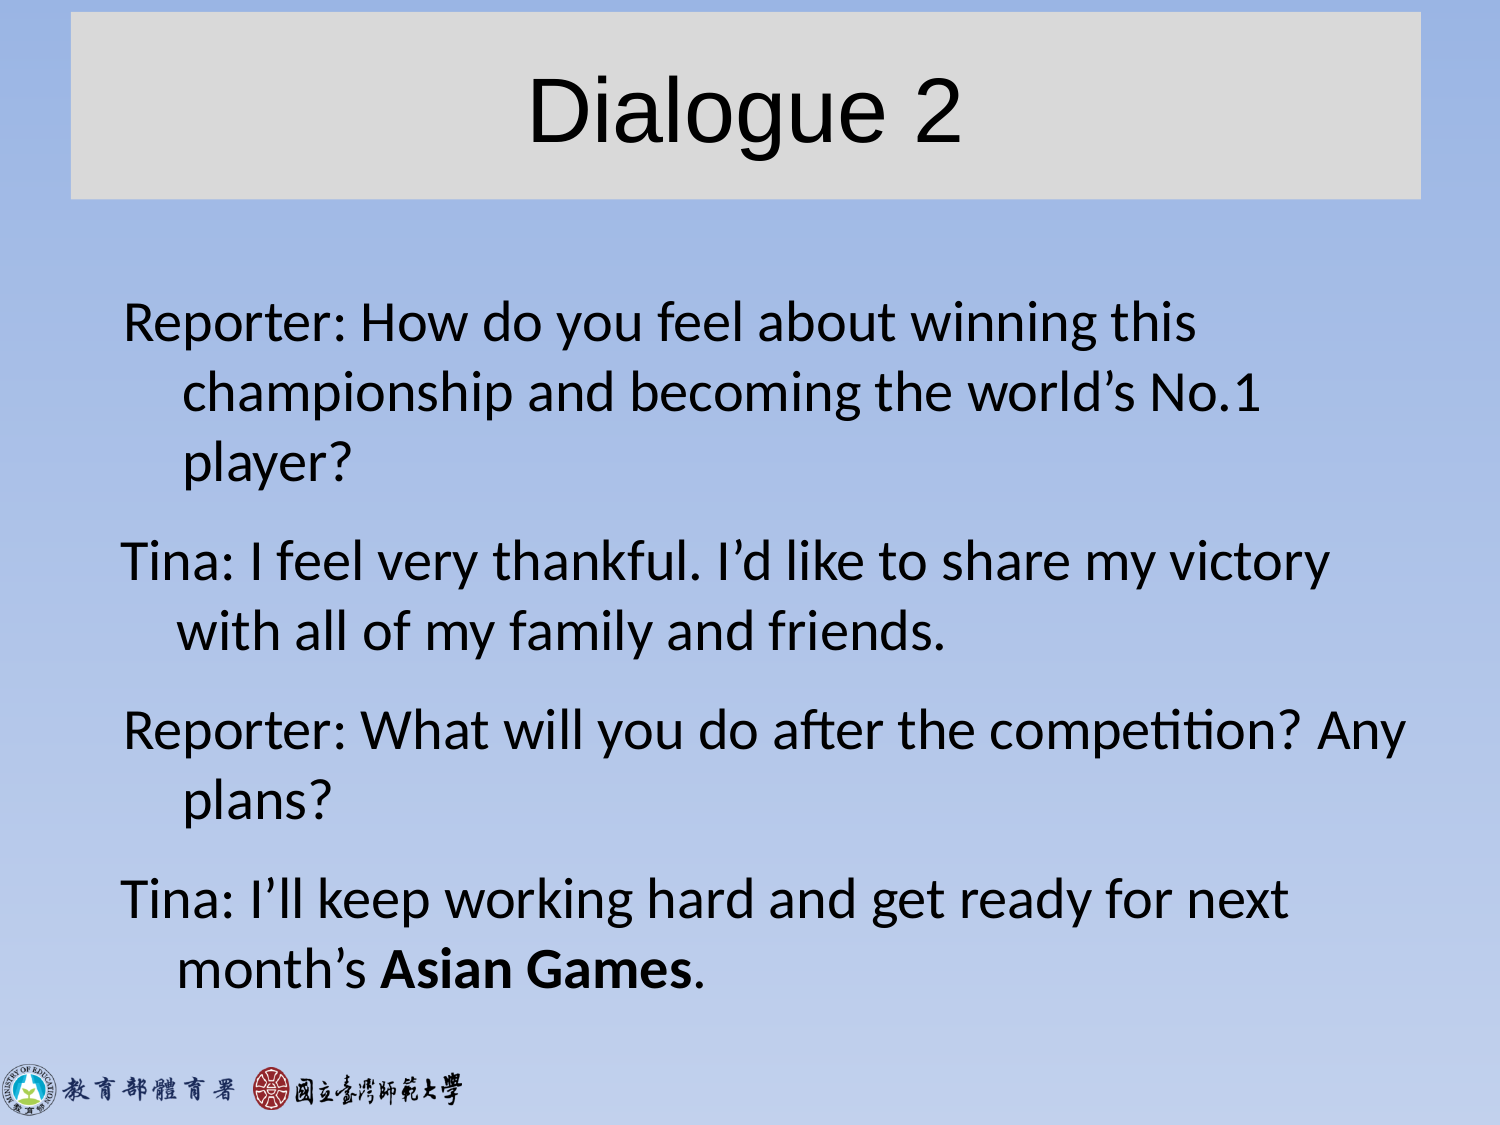

# Dialogue 2
| |
| --- |
Reporter: How do you feel about winning this championship and becoming the world’s No.1 player?
Tina: I feel very thankful. I’d like to share my victory with all of my family and friends.
Reporter: What will you do after the competition? Any plans?
Tina: I’ll keep working hard and get ready for next month’s Asian Games.